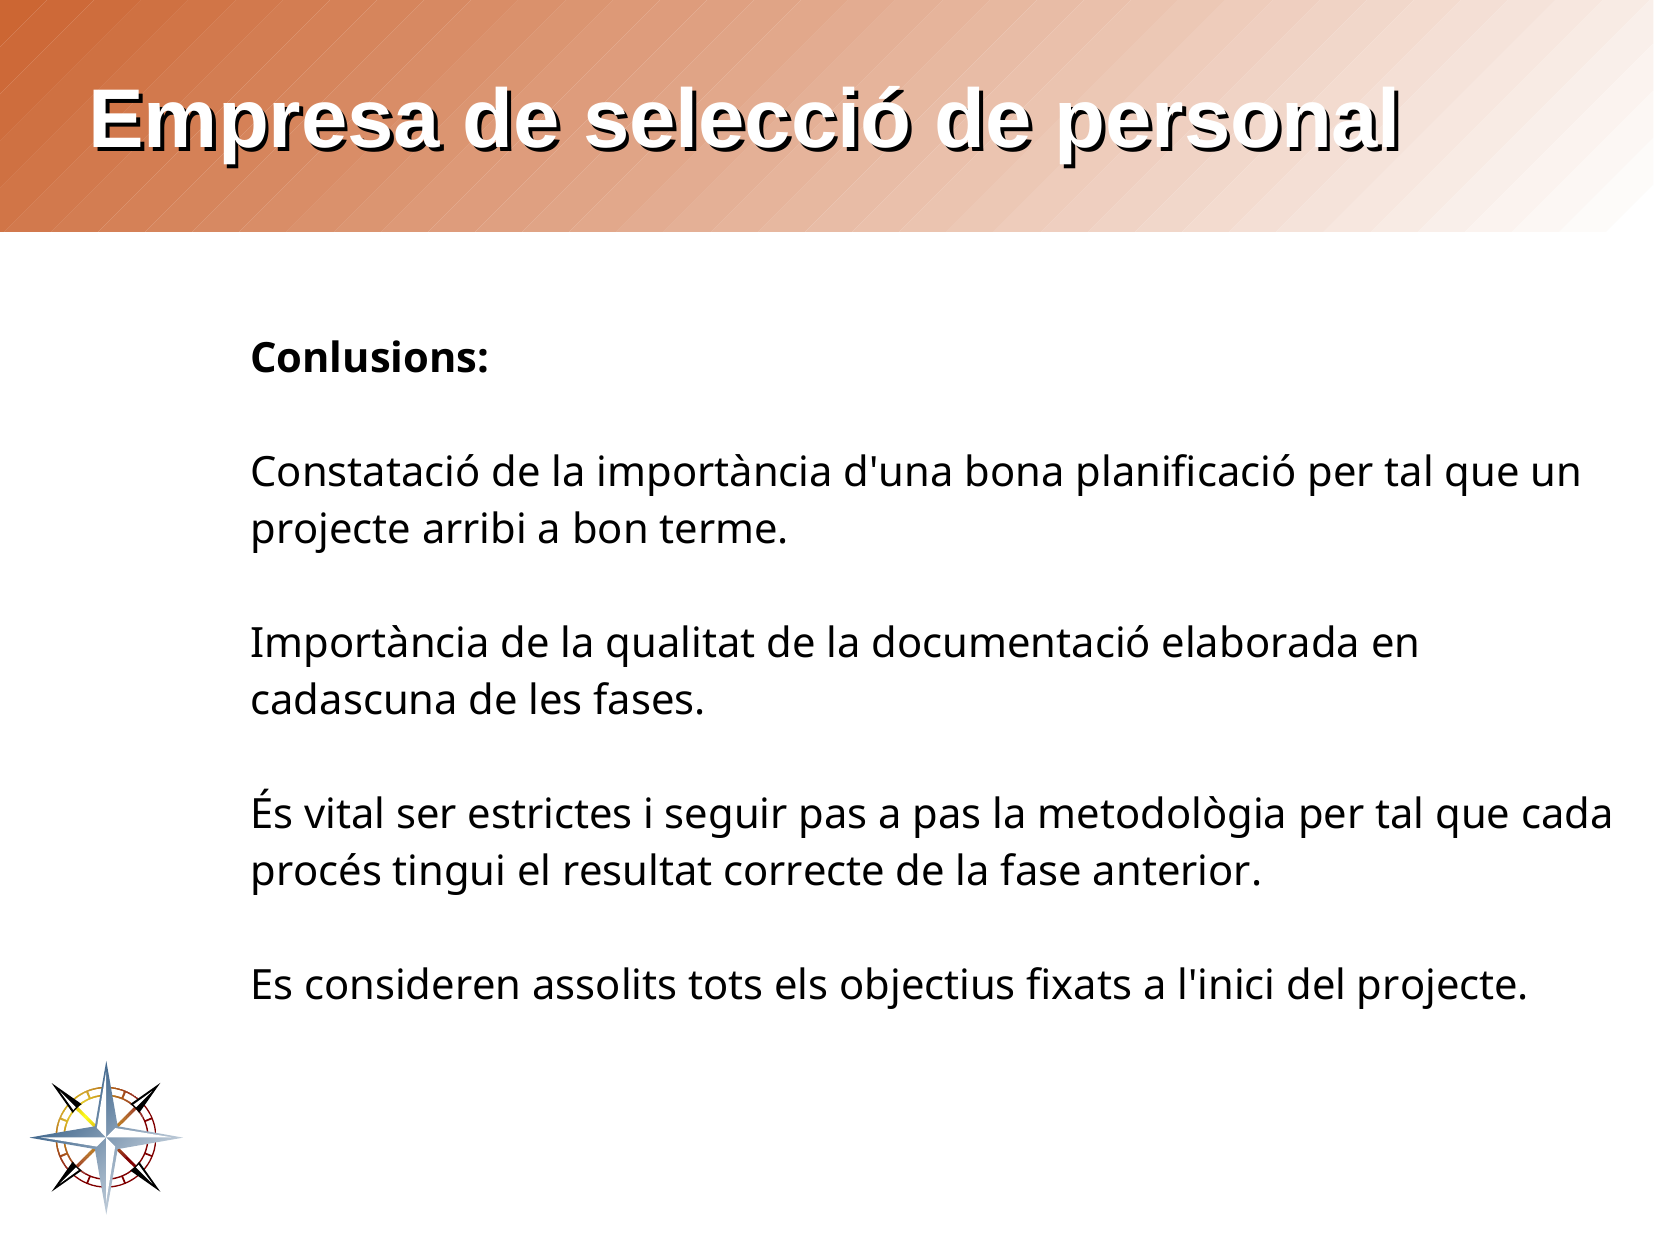

# Empresa de selecció de personal
Conlusions:
Constatació de la importància d'una bona planificació per tal que un projecte arribi a bon terme.
Importància de la qualitat de la documentació elaborada en cadascuna de les fases.
És vital ser estrictes i seguir pas a pas la metodològia per tal que cada procés tingui el resultat correcte de la fase anterior.
Es consideren assolits tots els objectius fixats a l'inici del projecte.